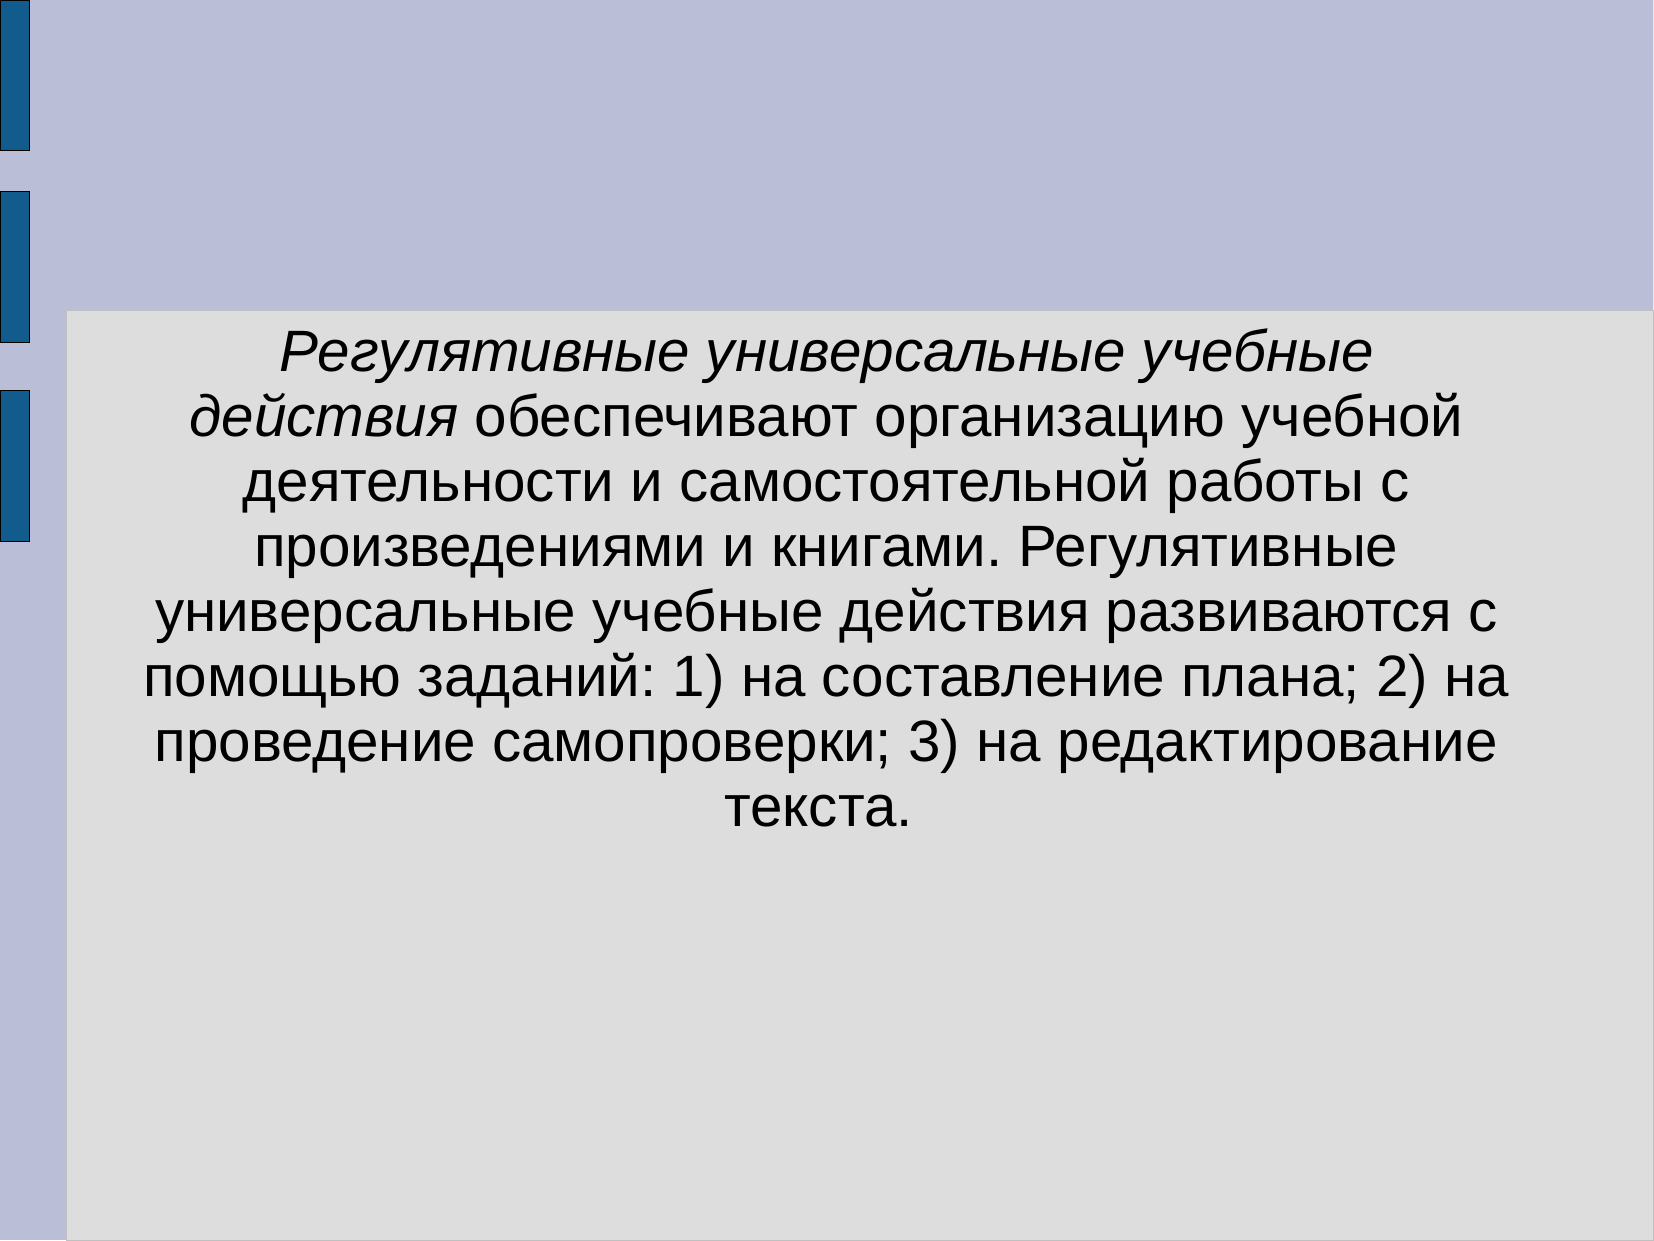

# Регулятивные универсальные учебные действия обеспечивают организацию учебной деятельности и самостоятельной работы с произведениями и книгами. Регулятивные универсальные учебные действия развиваются с помощью заданий: 1) на составление плана; 2) на проведение самопроверки; 3) на редактирование текста.